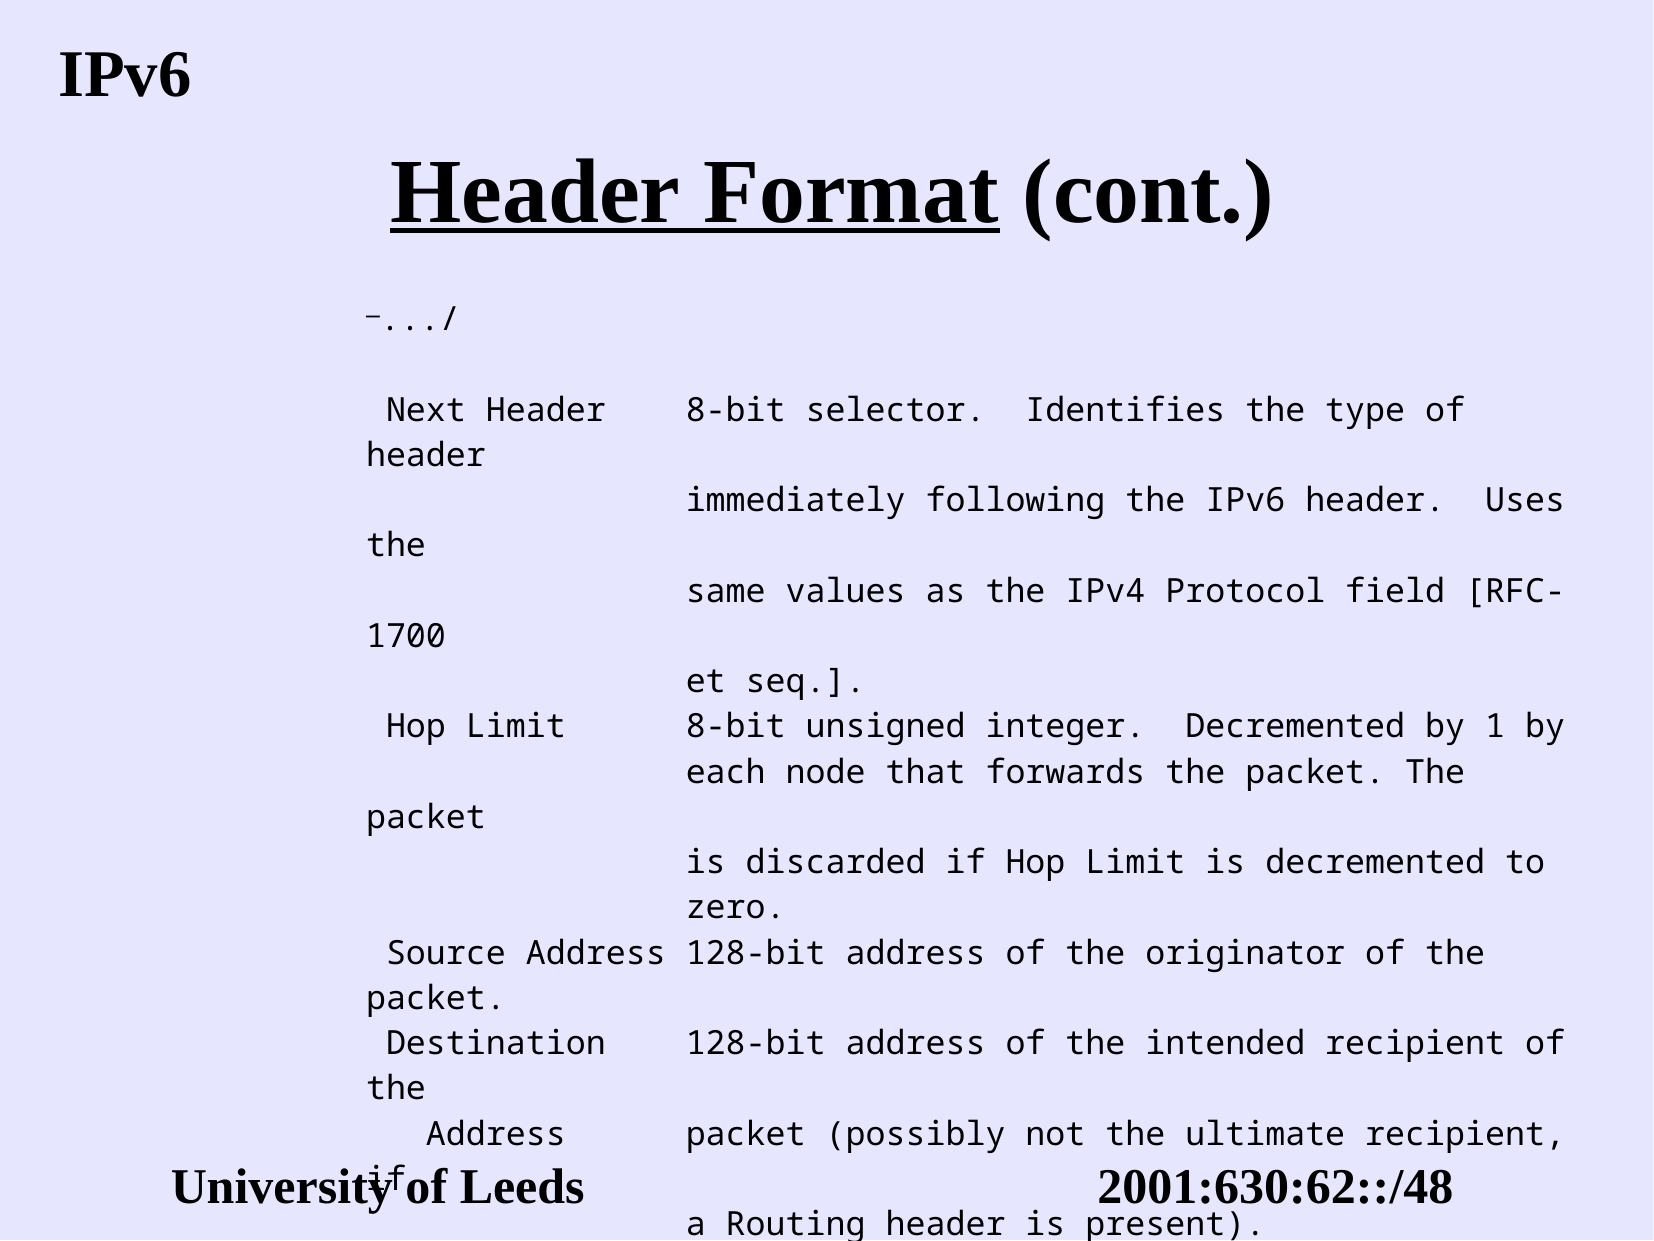

# Header Format (cont.)
.../
 Next Header 8-bit selector. Identifies the type of header
 immediately following the IPv6 header. Uses the
 same values as the IPv4 Protocol field [RFC-1700
 et seq.].
 Hop Limit 8-bit unsigned integer. Decremented by 1 by
 each node that forwards the packet. The packet
 is discarded if Hop Limit is decremented to
 zero.
 Source Address 128-bit address of the originator of the packet.
 Destination 128-bit address of the intended recipient of the
 Address packet (possibly not the ultimate recipient, if
 a Routing header is present).